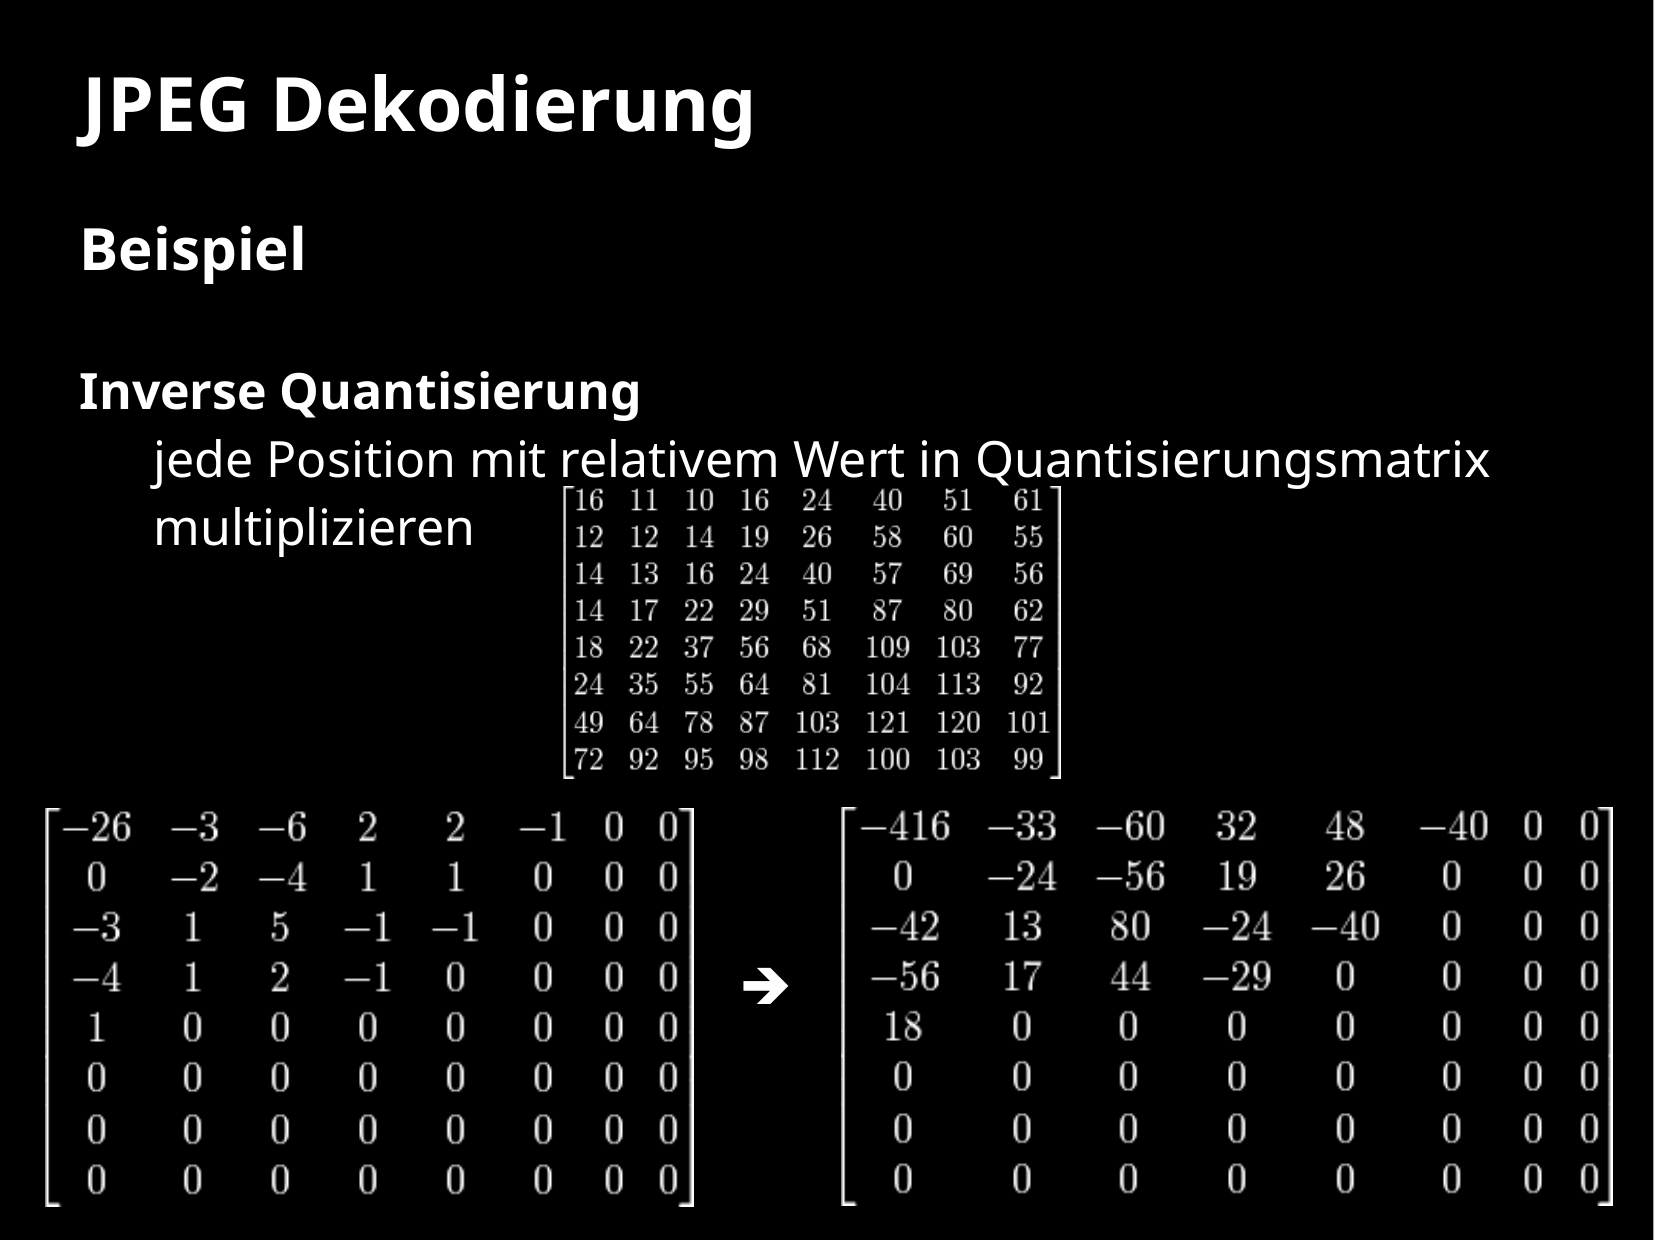

# JPEG Dekodierung
Beispiel
Inverse Quantisierung
	jede Position mit relativem Wert in Quantisierungsmatrix
	multiplizieren
